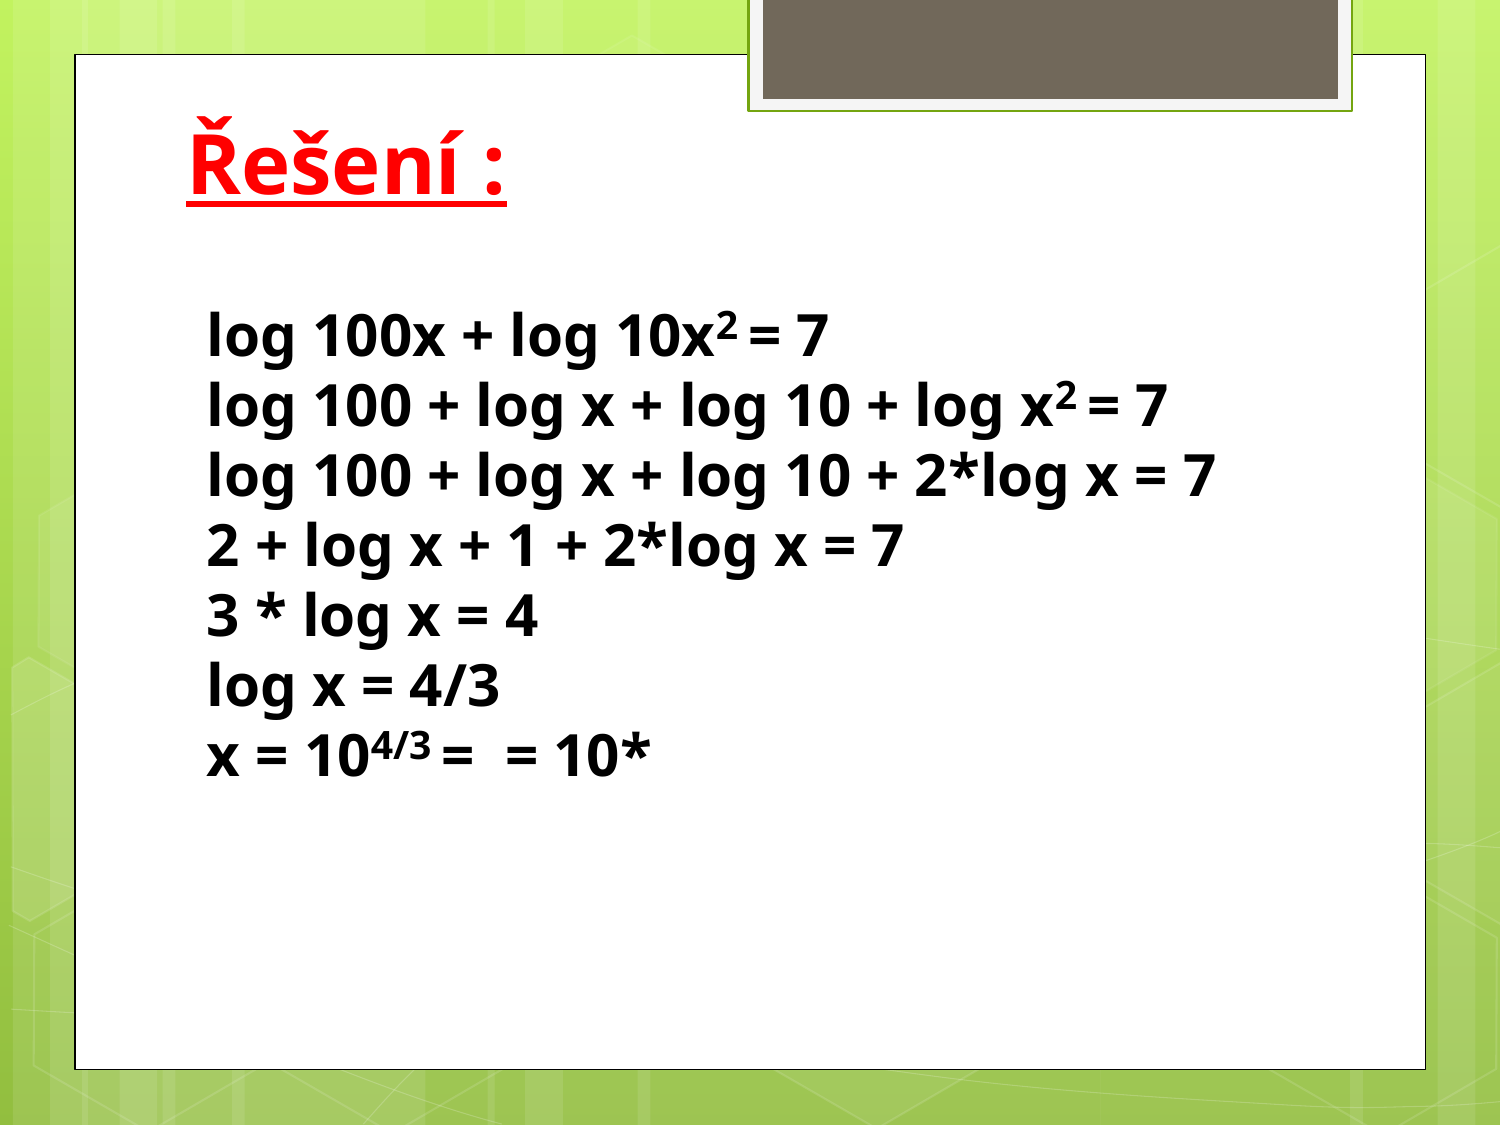

# Řešení :
log 100x + log 10x2 = 7
log 100 + log x + log 10 + log x2 = 7
log 100 + log x + log 10 + 2*log x = 7
2 + log x + 1 + 2*log x = 7
3 * log x = 4
log x = 4/3
x = 104/3 = = 10*